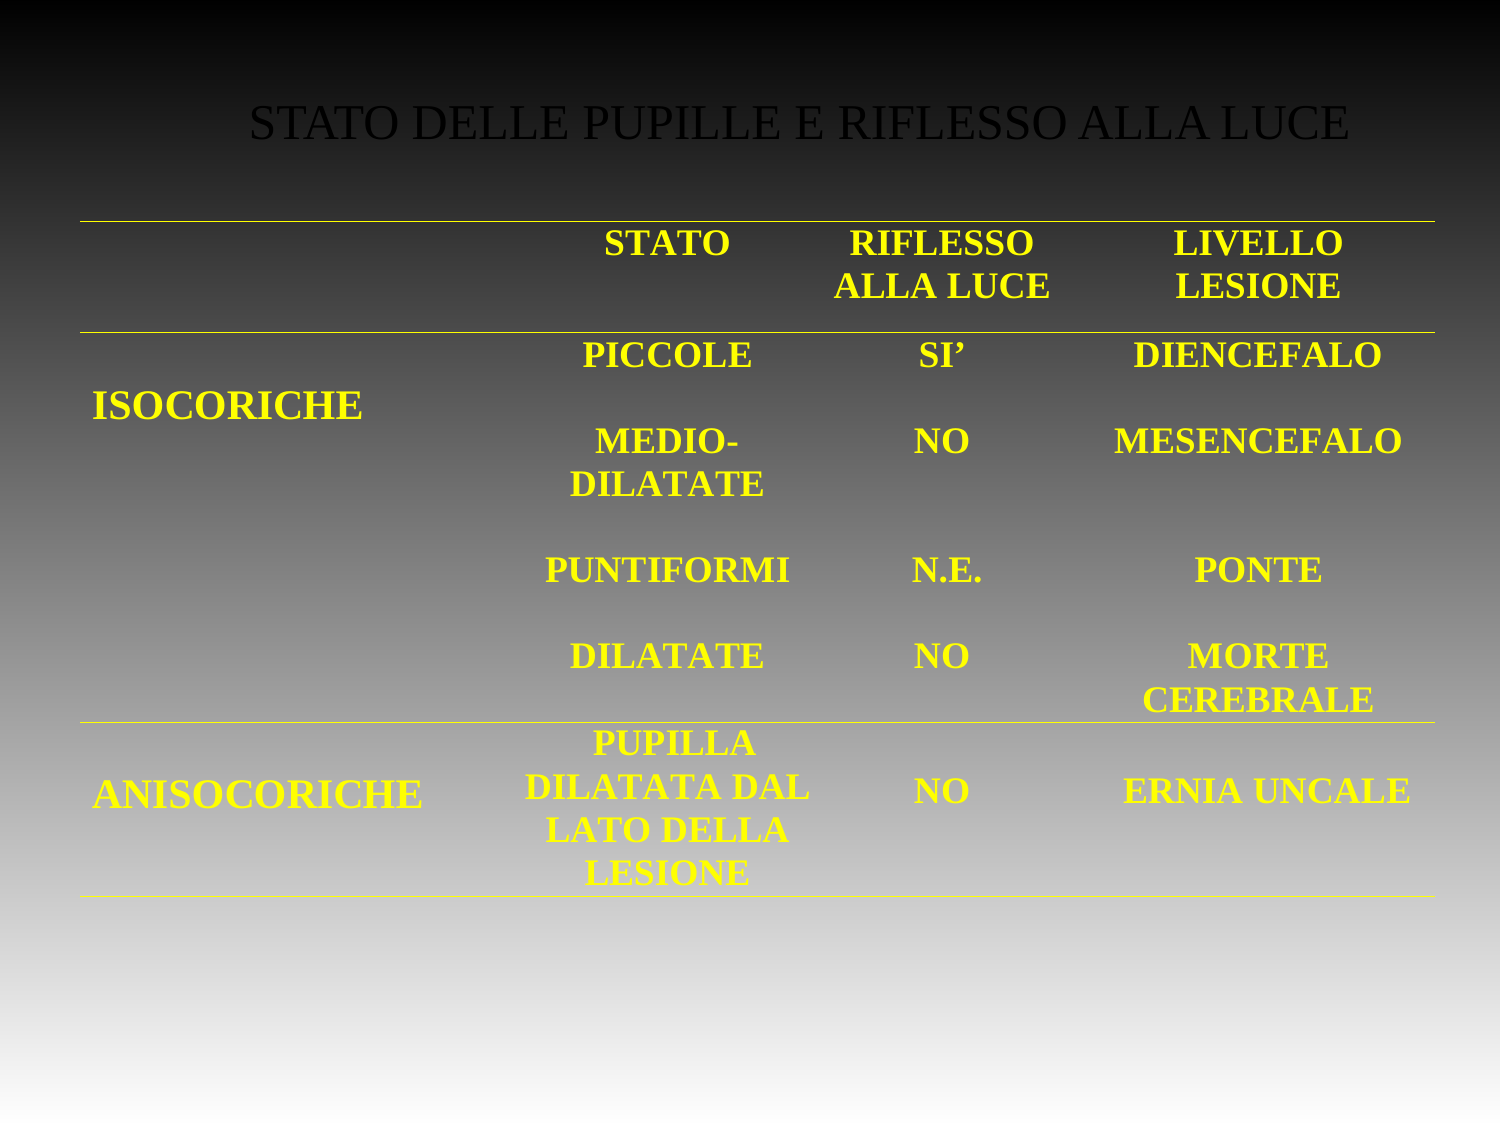

STATO DELLE PUPILLE E RIFLESSO ALLA LUCE